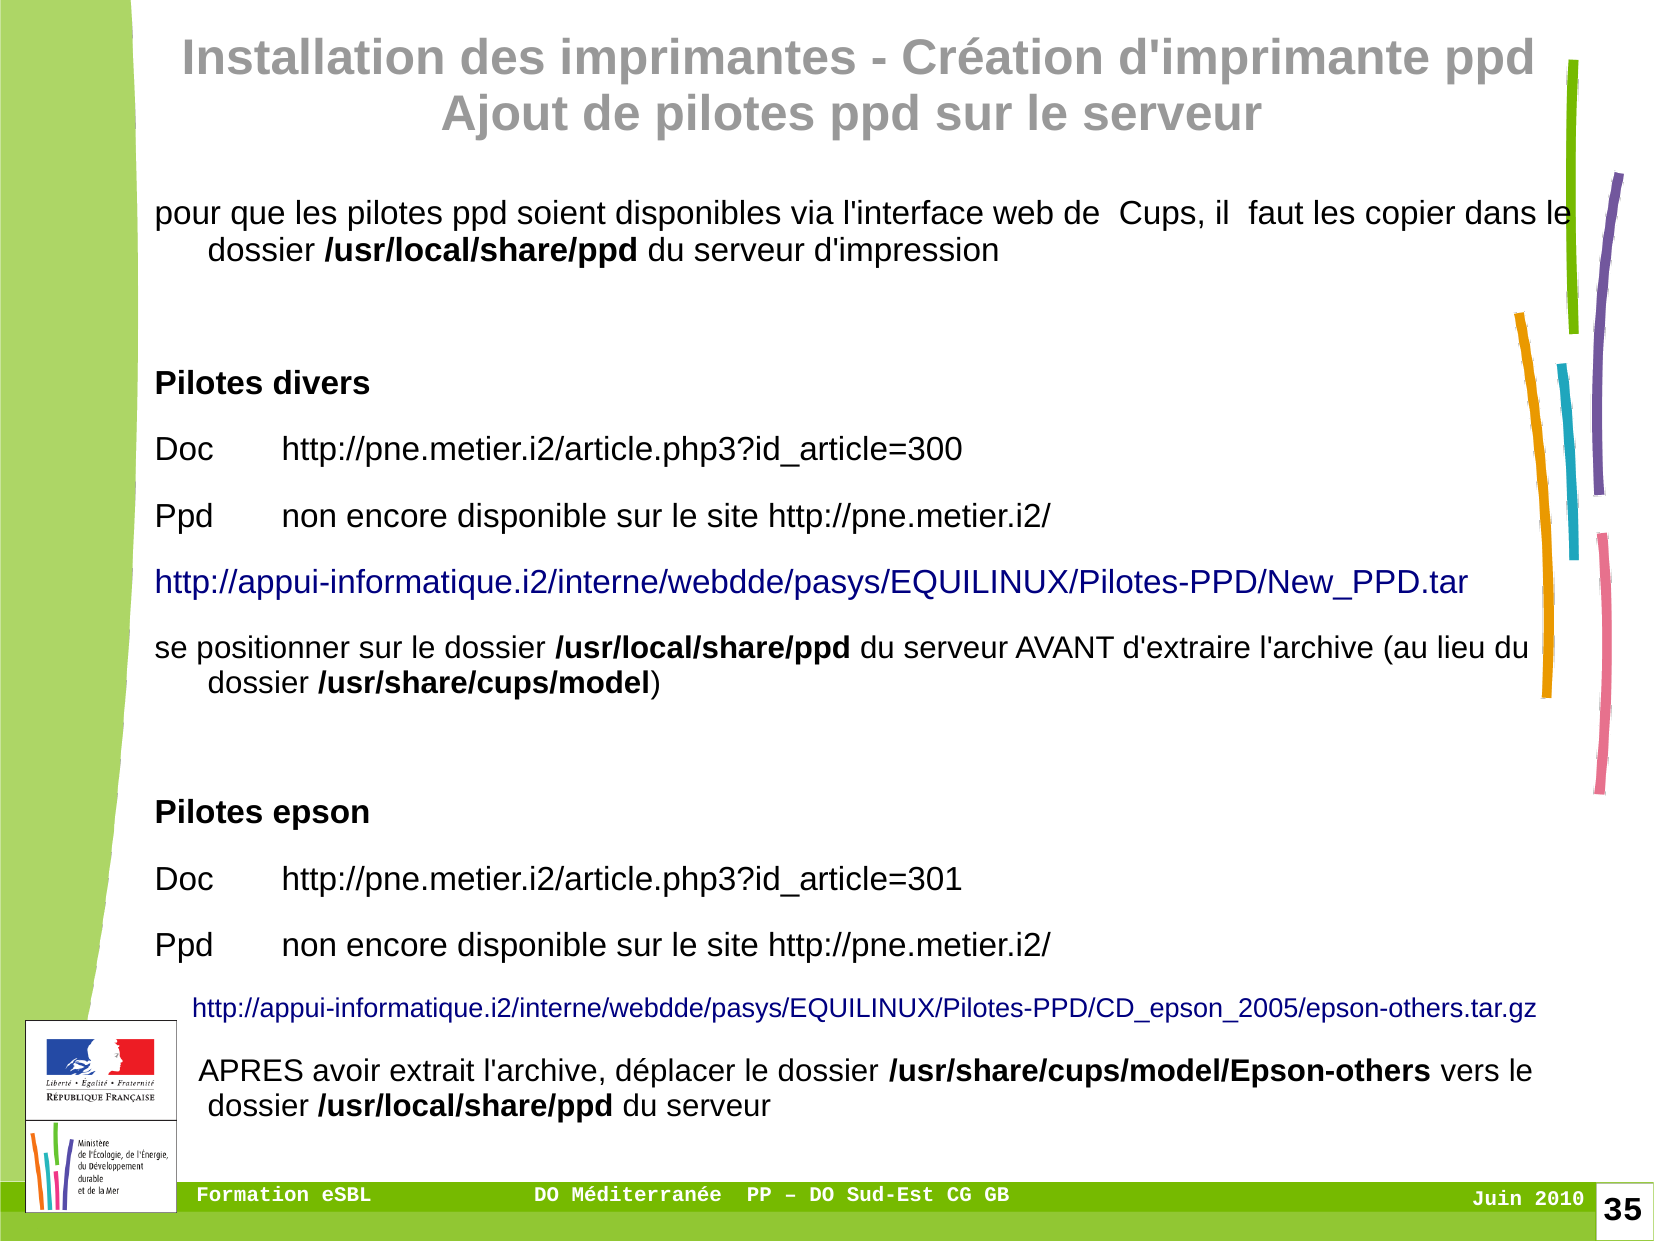

# Installation des imprimantes - Création d'imprimante ppd Ajout de pilotes ppd sur le serveur
pour que les pilotes ppd soient disponibles via l'interface web de Cups, il faut les copier dans le dossier /usr/local/share/ppd du serveur d'impression
Pilotes divers
Doc	http://pne.metier.i2/article.php3?id_article=300
Ppd	non encore disponible sur le site http://pne.metier.i2/
http://appui-informatique.i2/interne/webdde/pasys/EQUILINUX/Pilotes-PPD/New_PPD.tar
se positionner sur le dossier /usr/local/share/ppd du serveur AVANT d'extraire l'archive (au lieu du dossier /usr/share/cups/model)
Pilotes epson
Doc	http://pne.metier.i2/article.php3?id_article=301
Ppd	non encore disponible sur le site http://pne.metier.i2/
 http://appui-informatique.i2/interne/webdde/pasys/EQUILINUX/Pilotes-PPD/CD_epson_2005/epson-others.tar.gz
 APRES avoir extrait l'archive, déplacer le dossier /usr/share/cups/model/Epson-others vers le dossier /usr/local/share/ppd du serveur
35